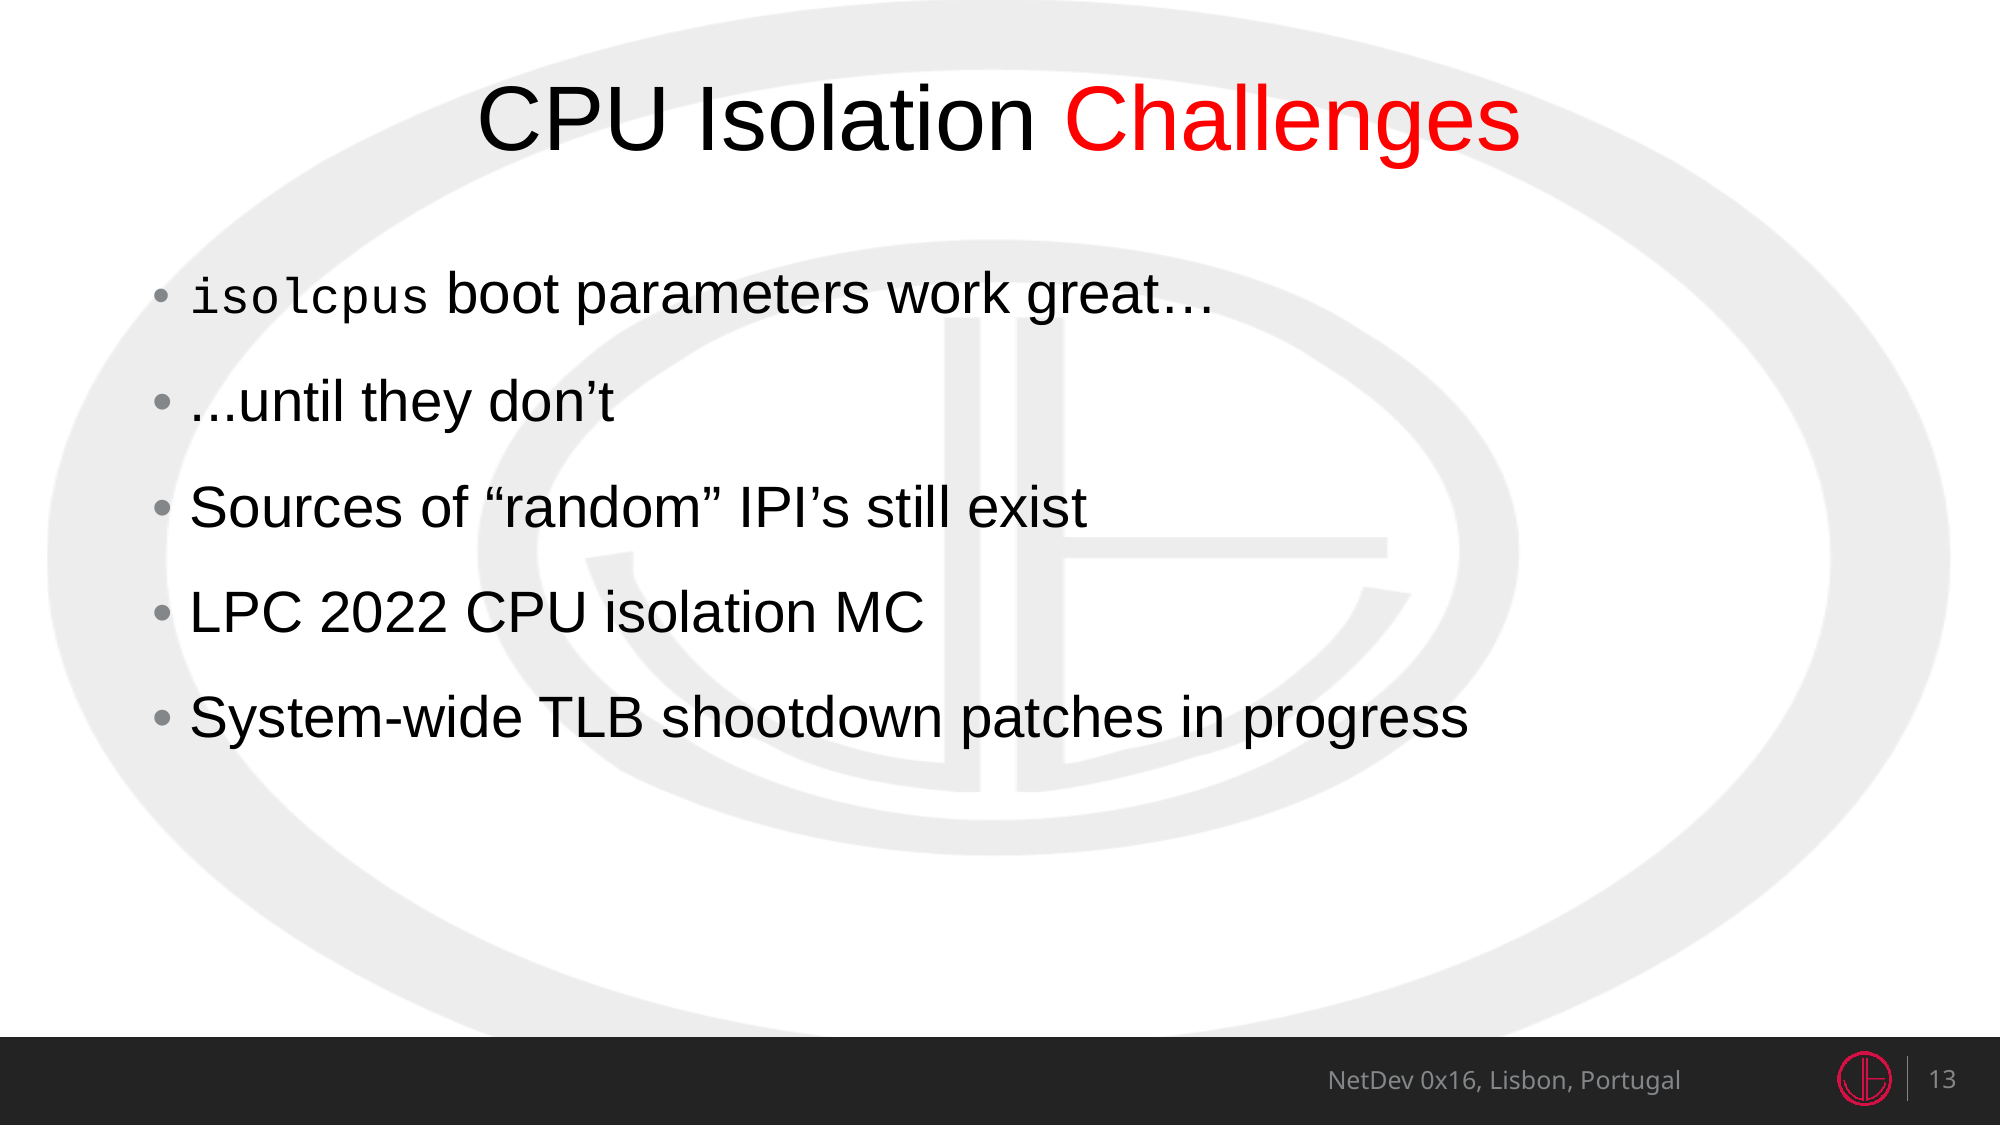

# CPU Isolation Challenges
isolcpus boot parameters work great…
...until they don’t
Sources of “random” IPI’s still exist
LPC 2022 CPU isolation MC
System-wide TLB shootdown patches in progress
NetDev 0x16, Lisbon, Portugal